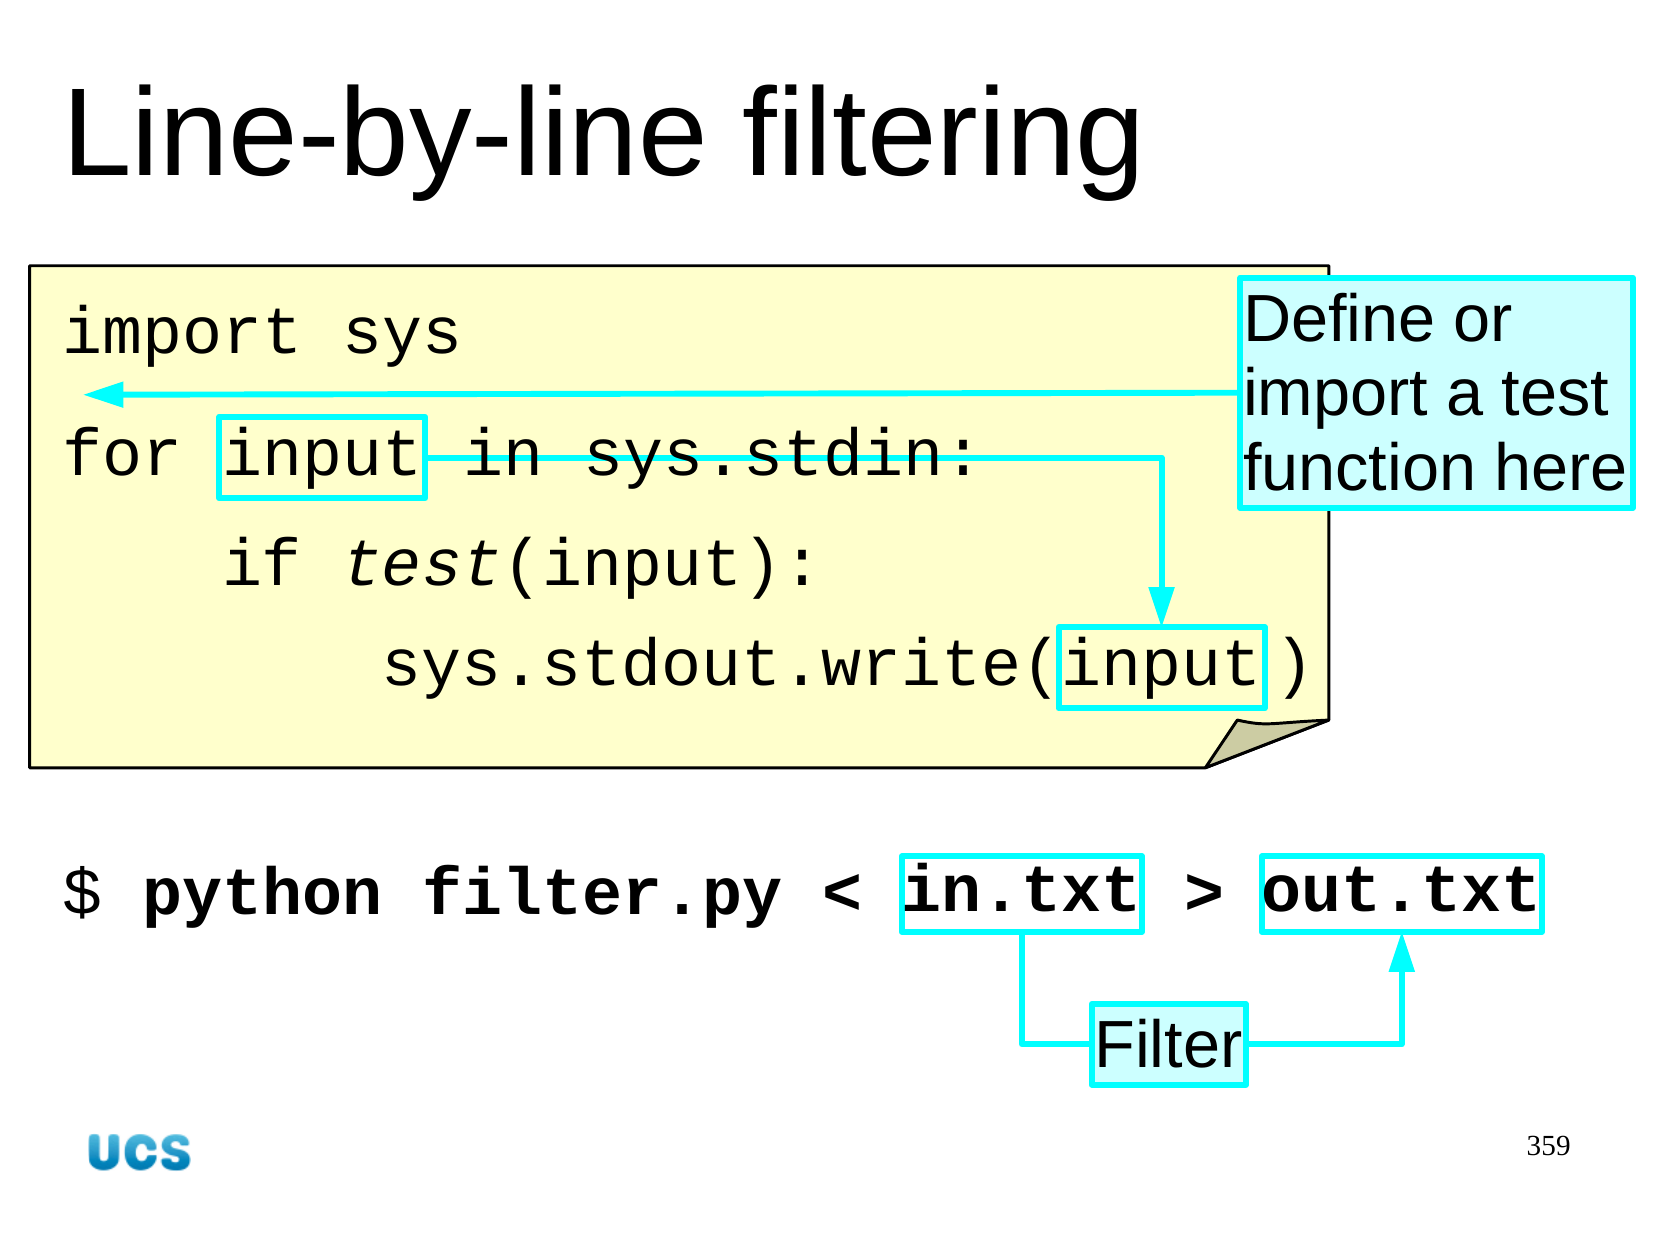

Line-by-line filtering
Define or
import a test
function here
import sys
for
input
in
sys.stdin
:
if test(input):
sys.stdout
.write(
input
)
$
python filter.py <
in.txt
>
out.txt
Filter
359